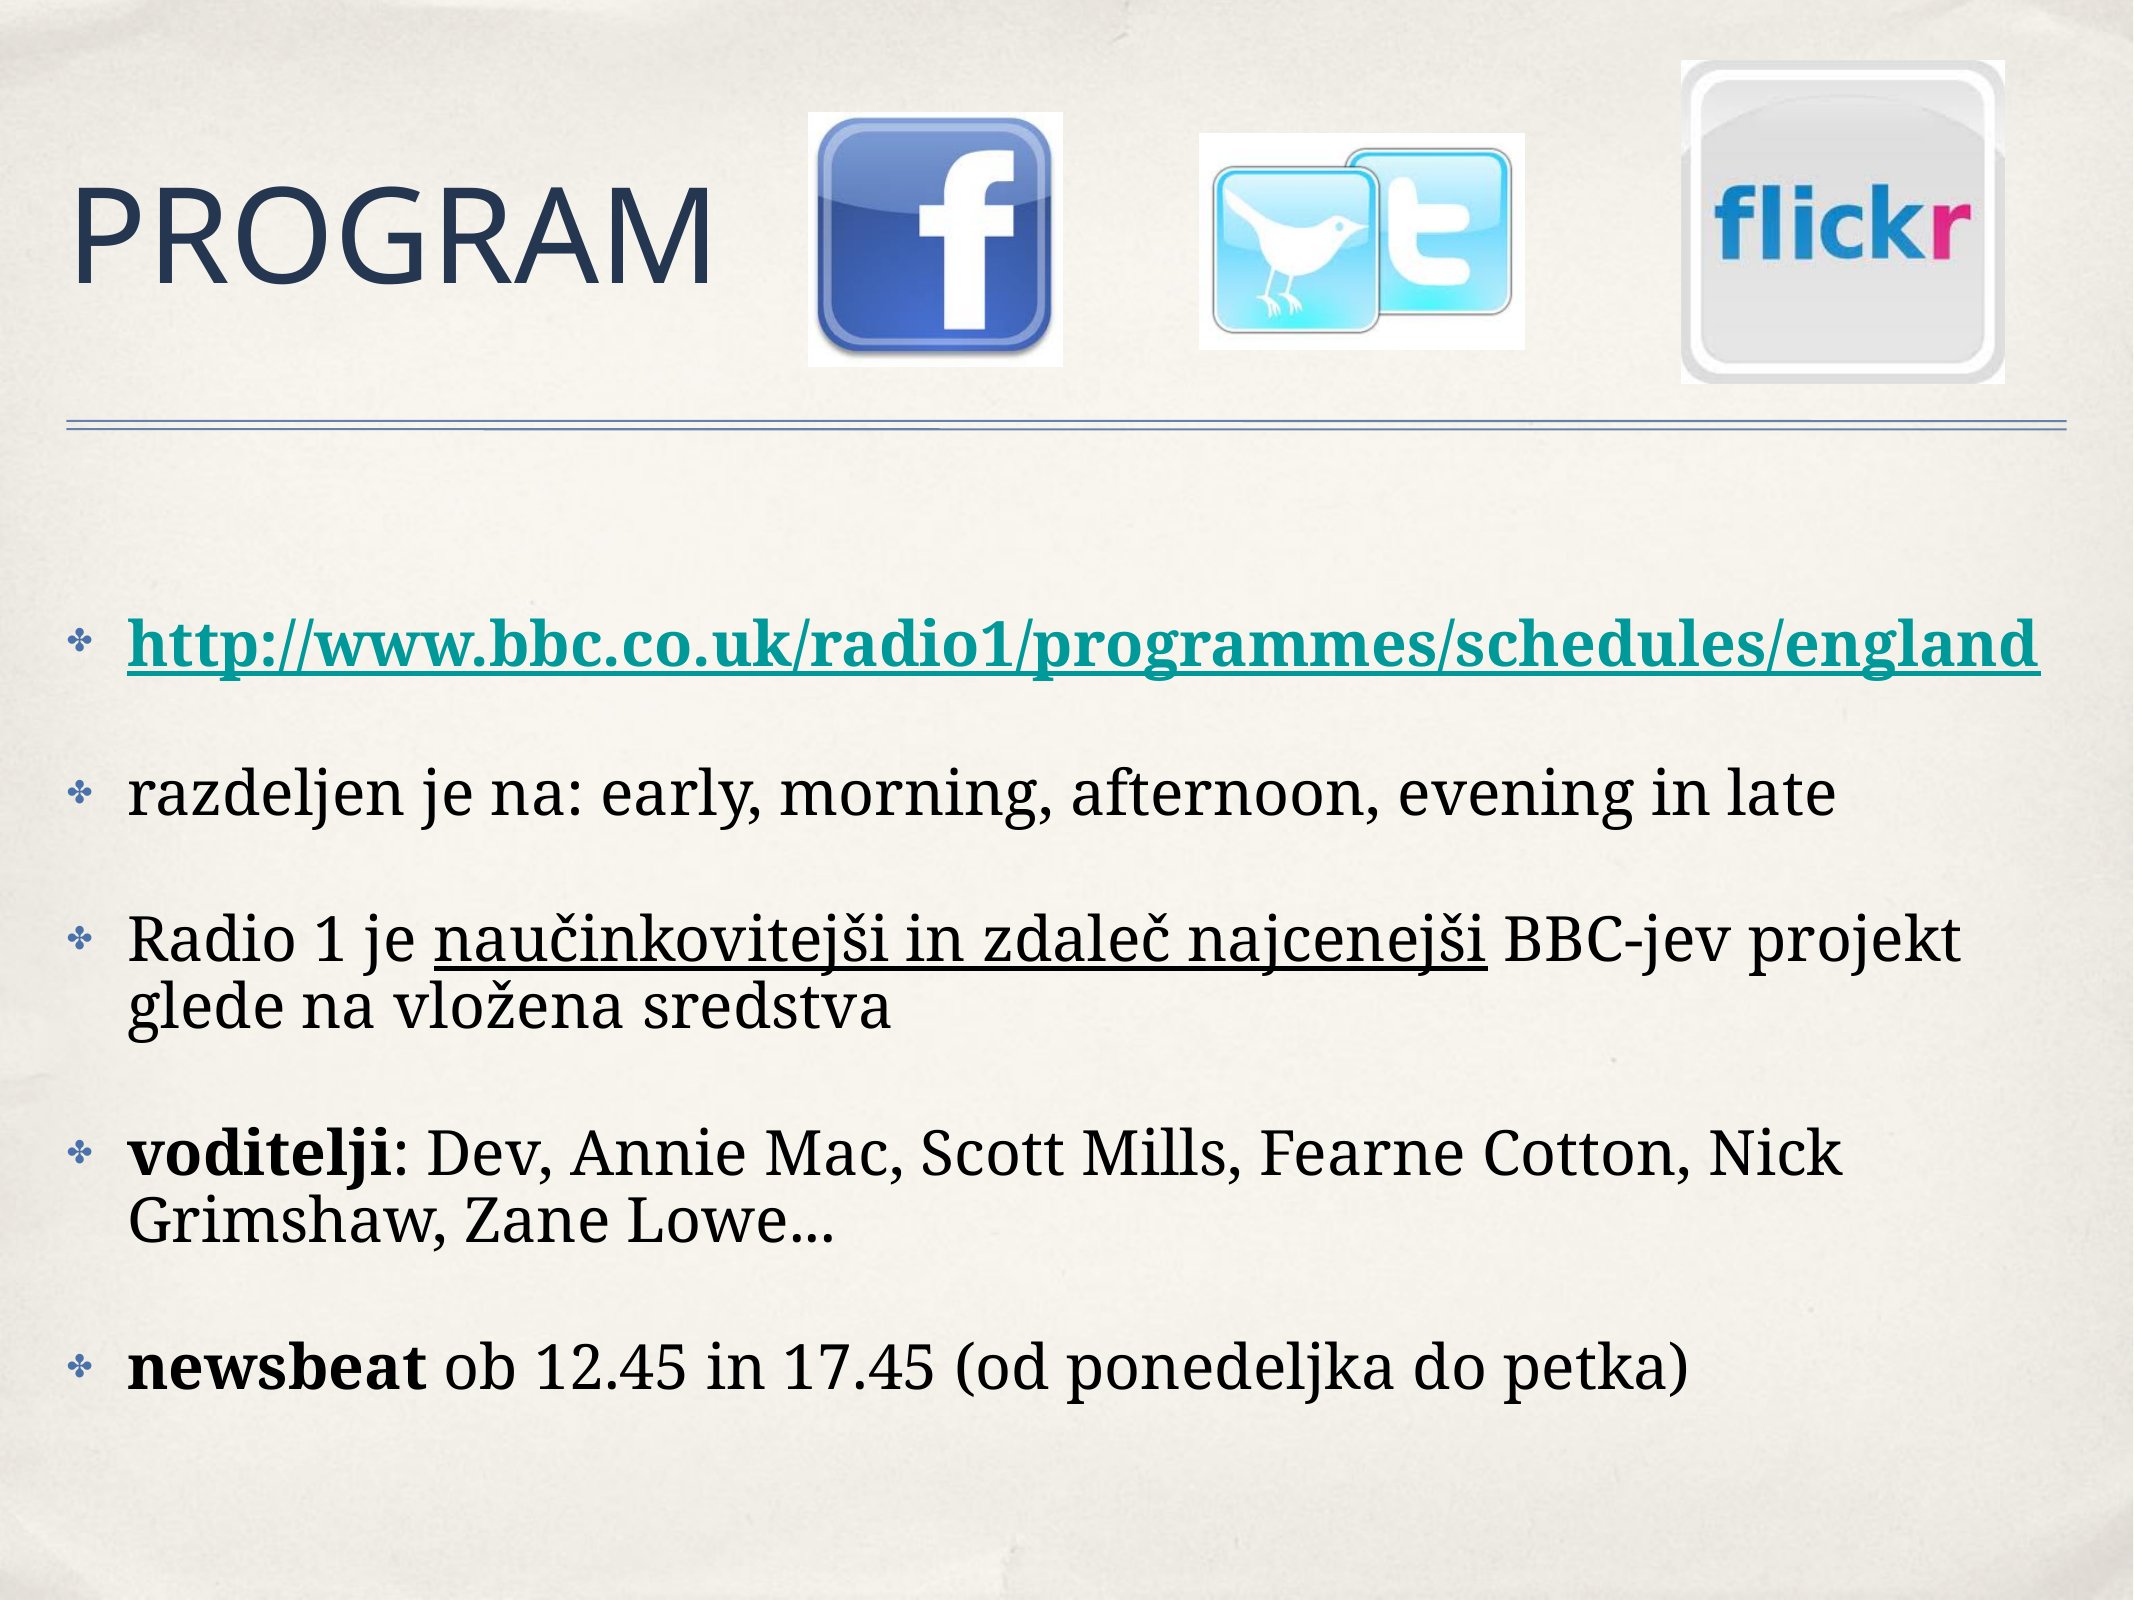

# PROGRAM
http://www.bbc.co.uk/radio1/programmes/schedules/england
razdeljen je na: early, morning, afternoon, evening in late
Radio 1 je naučinkovitejši in zdaleč najcenejši BBC-jev projekt glede na vložena sredstva
voditelji: Dev, Annie Mac, Scott Mills, Fearne Cotton, Nick Grimshaw, Zane Lowe...
newsbeat ob 12.45 in 17.45 (od ponedeljka do petka)